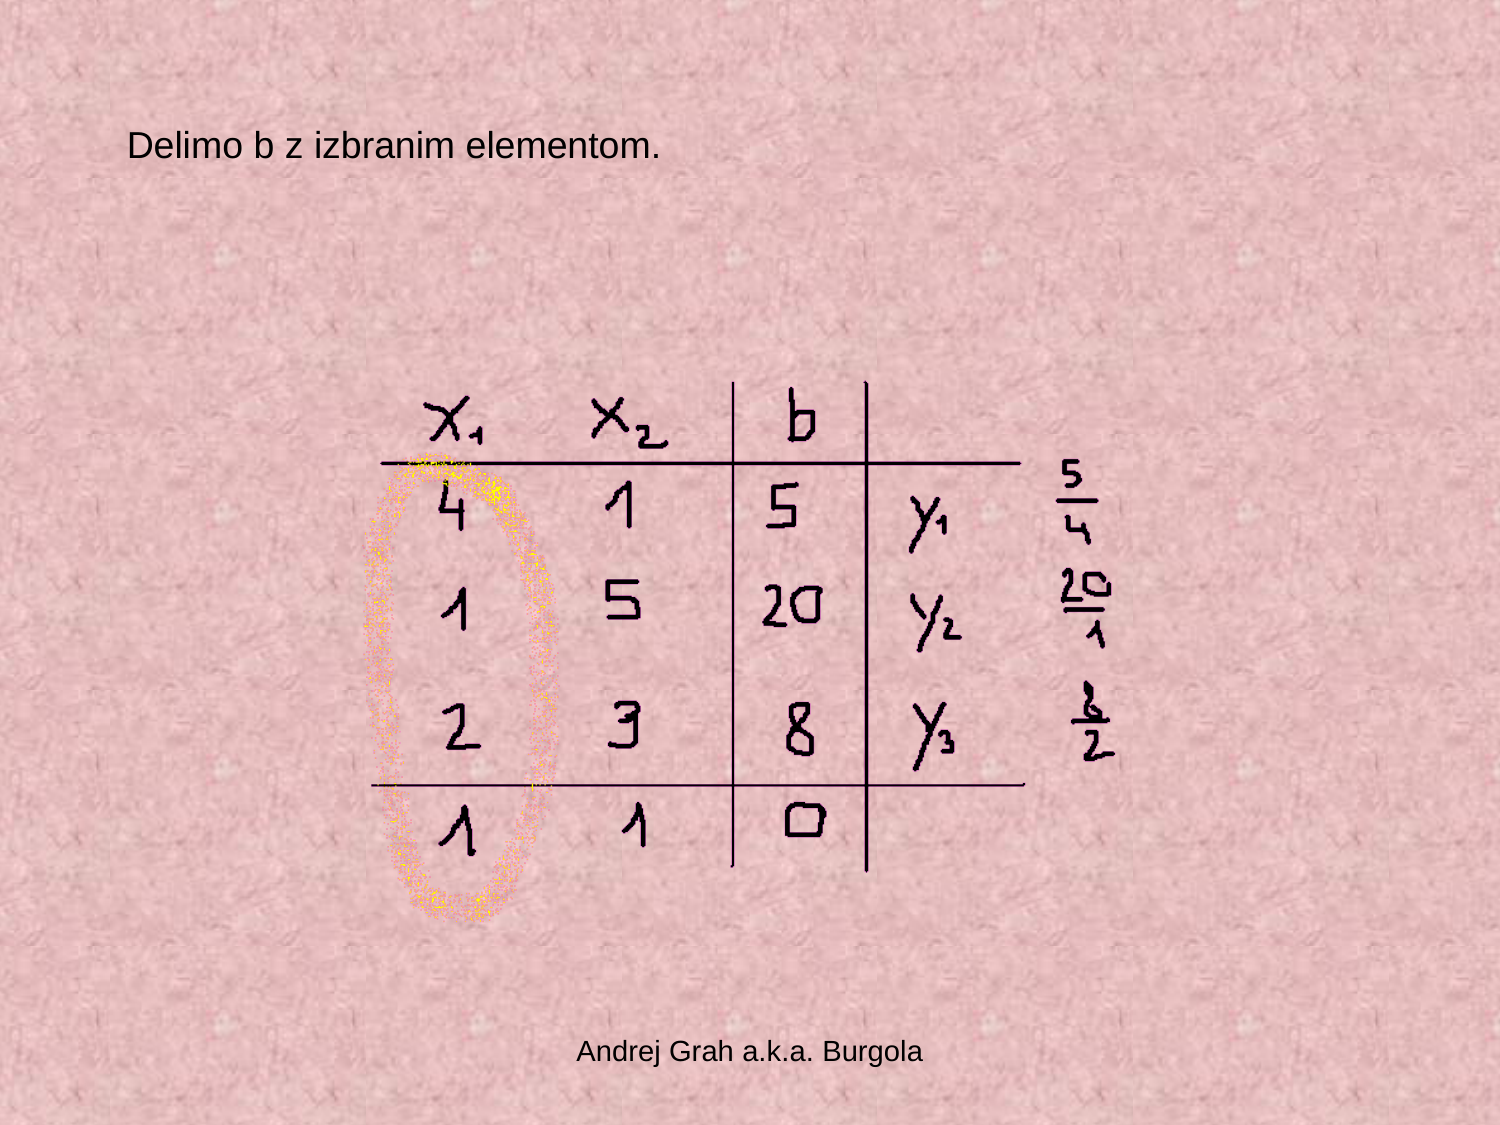

Delimo b z izbranim elementom.
Andrej Grah a.k.a. Burgola